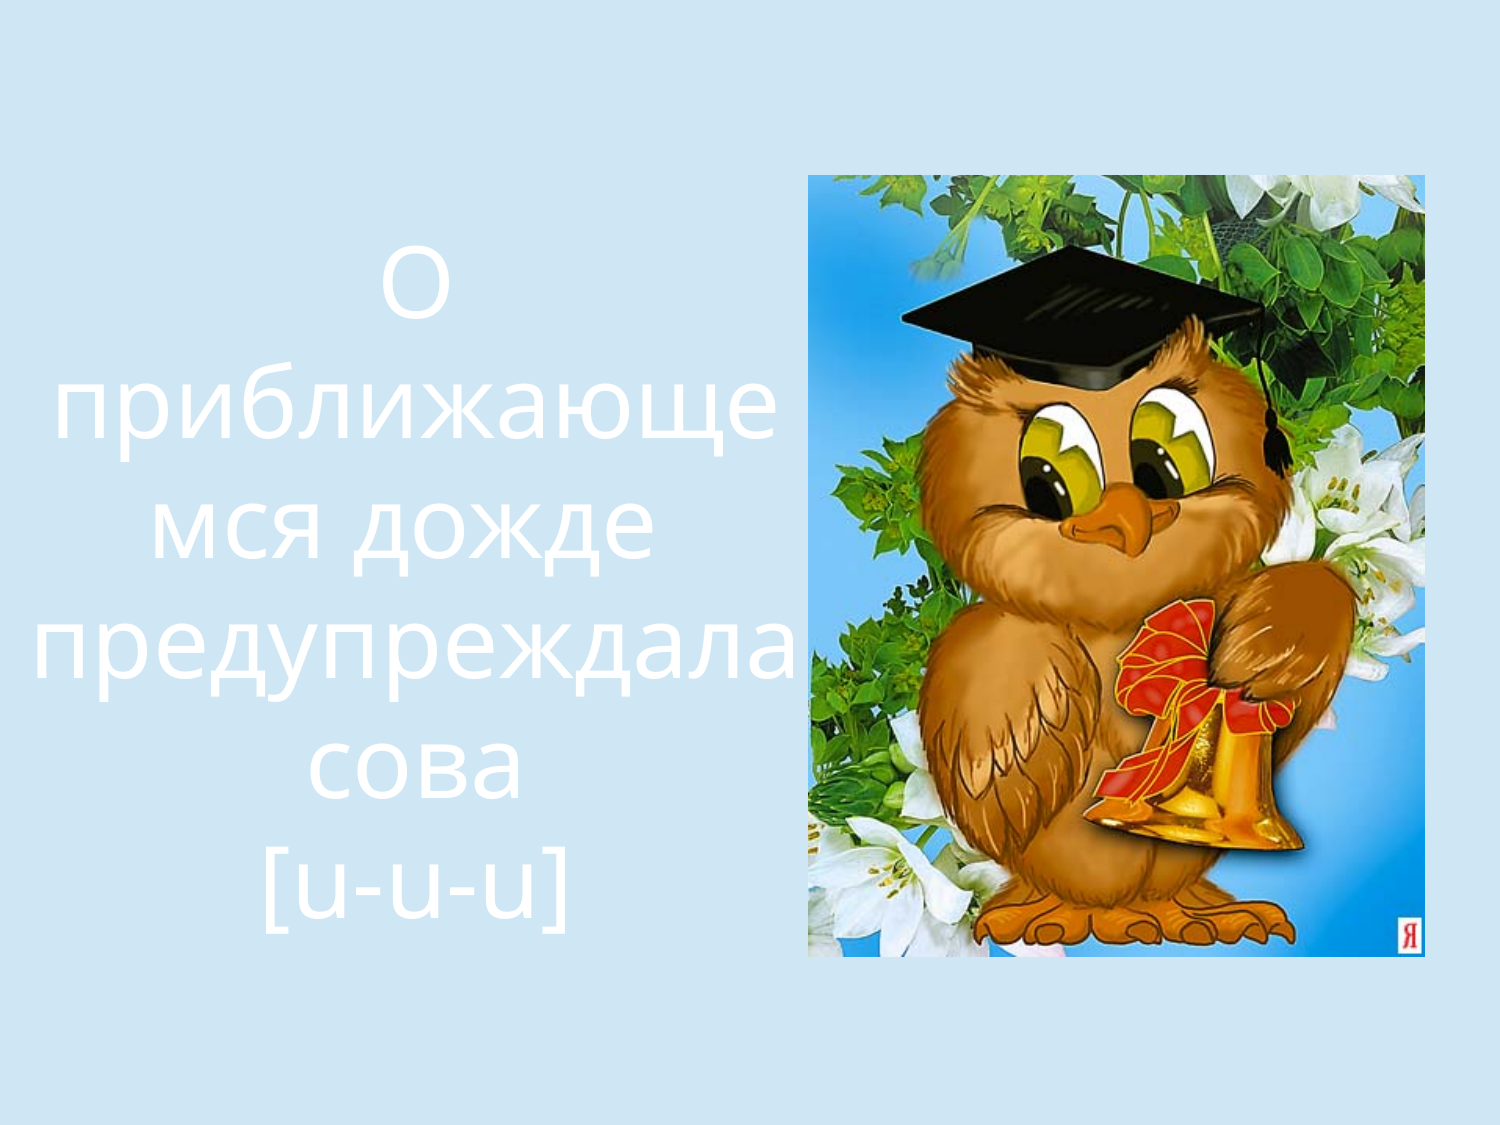

#
О приближающемся дожде
предупреждала сова
[u-u-u]